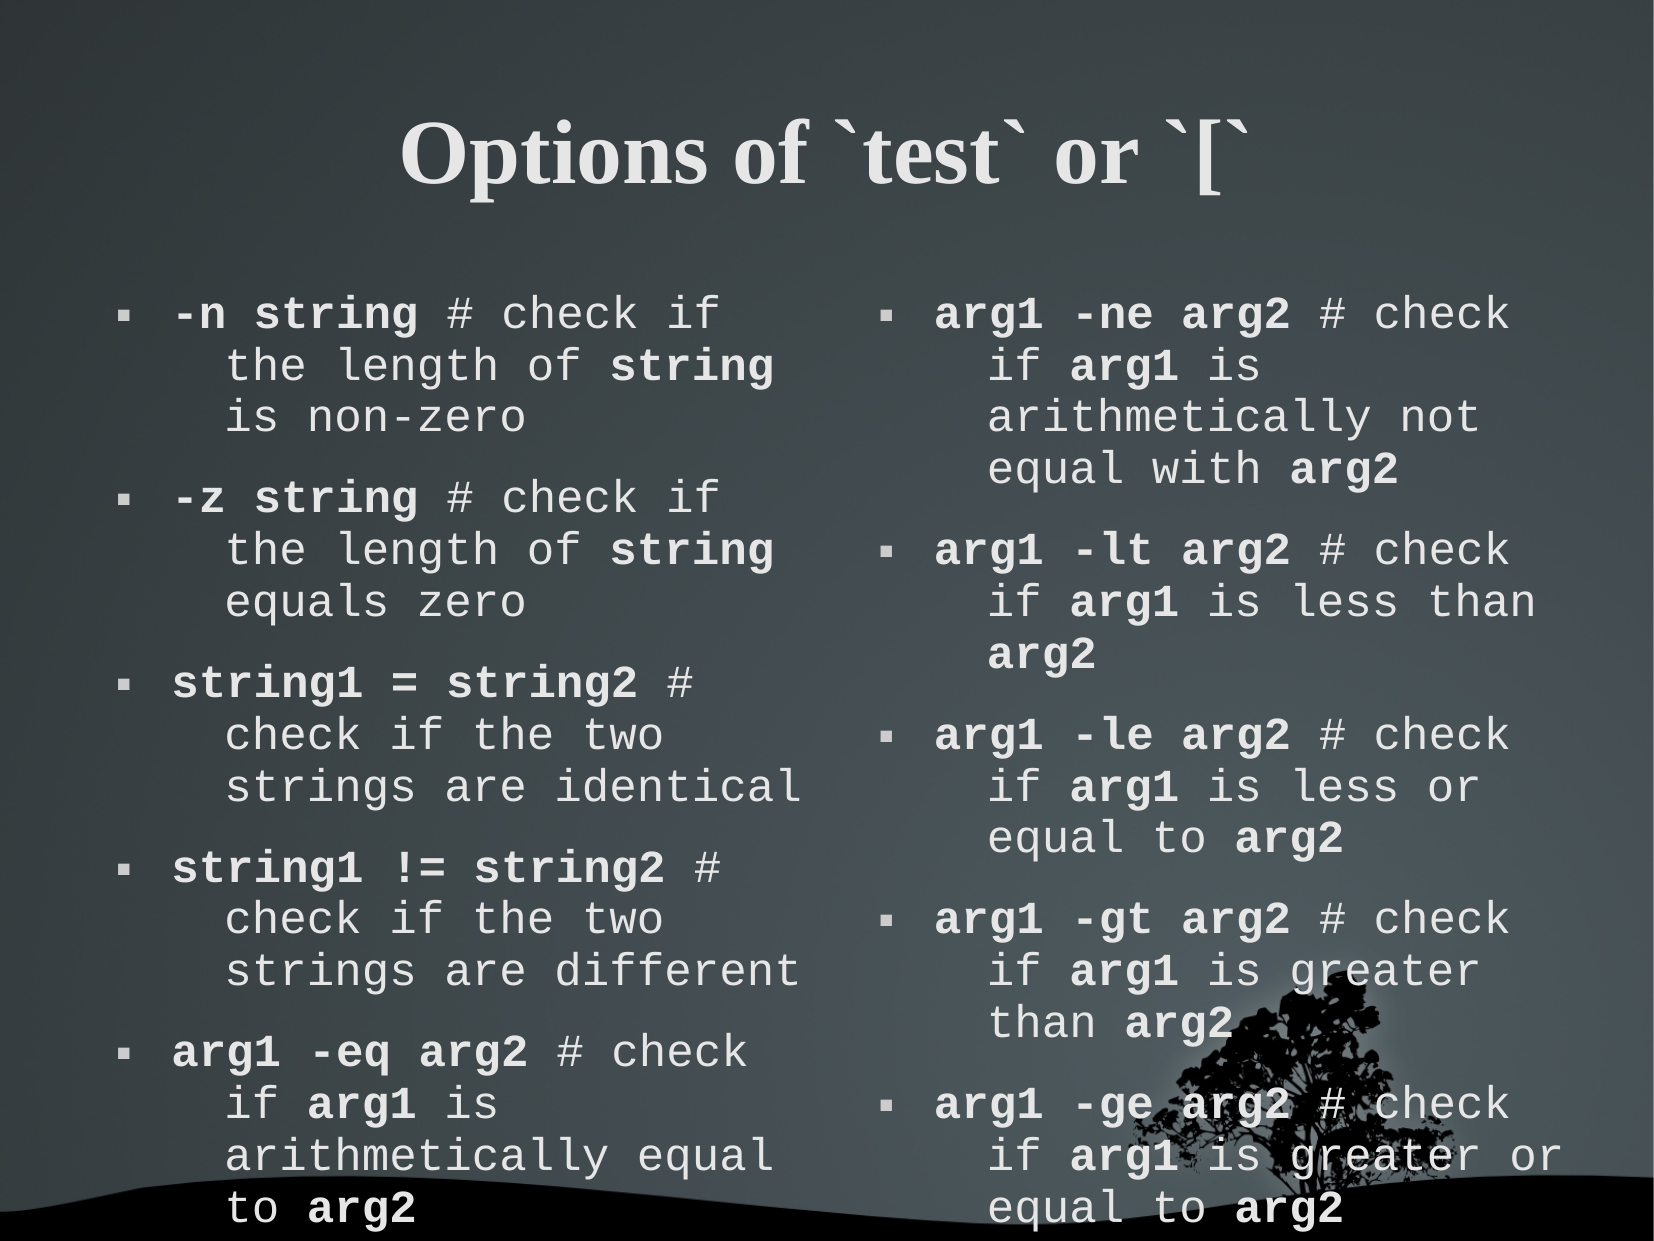

Options of `test` or `[`
# -n string # check if the length of string is non-zero
-z string # check if the length of string equals zero
string1 = string2 # check if the two strings are identical
string1 != string2 # check if the two strings are different
arg1 -eq arg2 # check if arg1 is arithmetically equal to arg2
arg1 -ne arg2 # check if arg1 is arithmetically not equal with arg2
arg1 -lt arg2 # check if arg1 is less than arg2
arg1 -le arg2 # check if arg1 is less or equal to arg2
arg1 -gt arg2 # check if arg1 is greater than arg2
arg1 -ge arg2 # check if arg1 is greater or equal to arg2